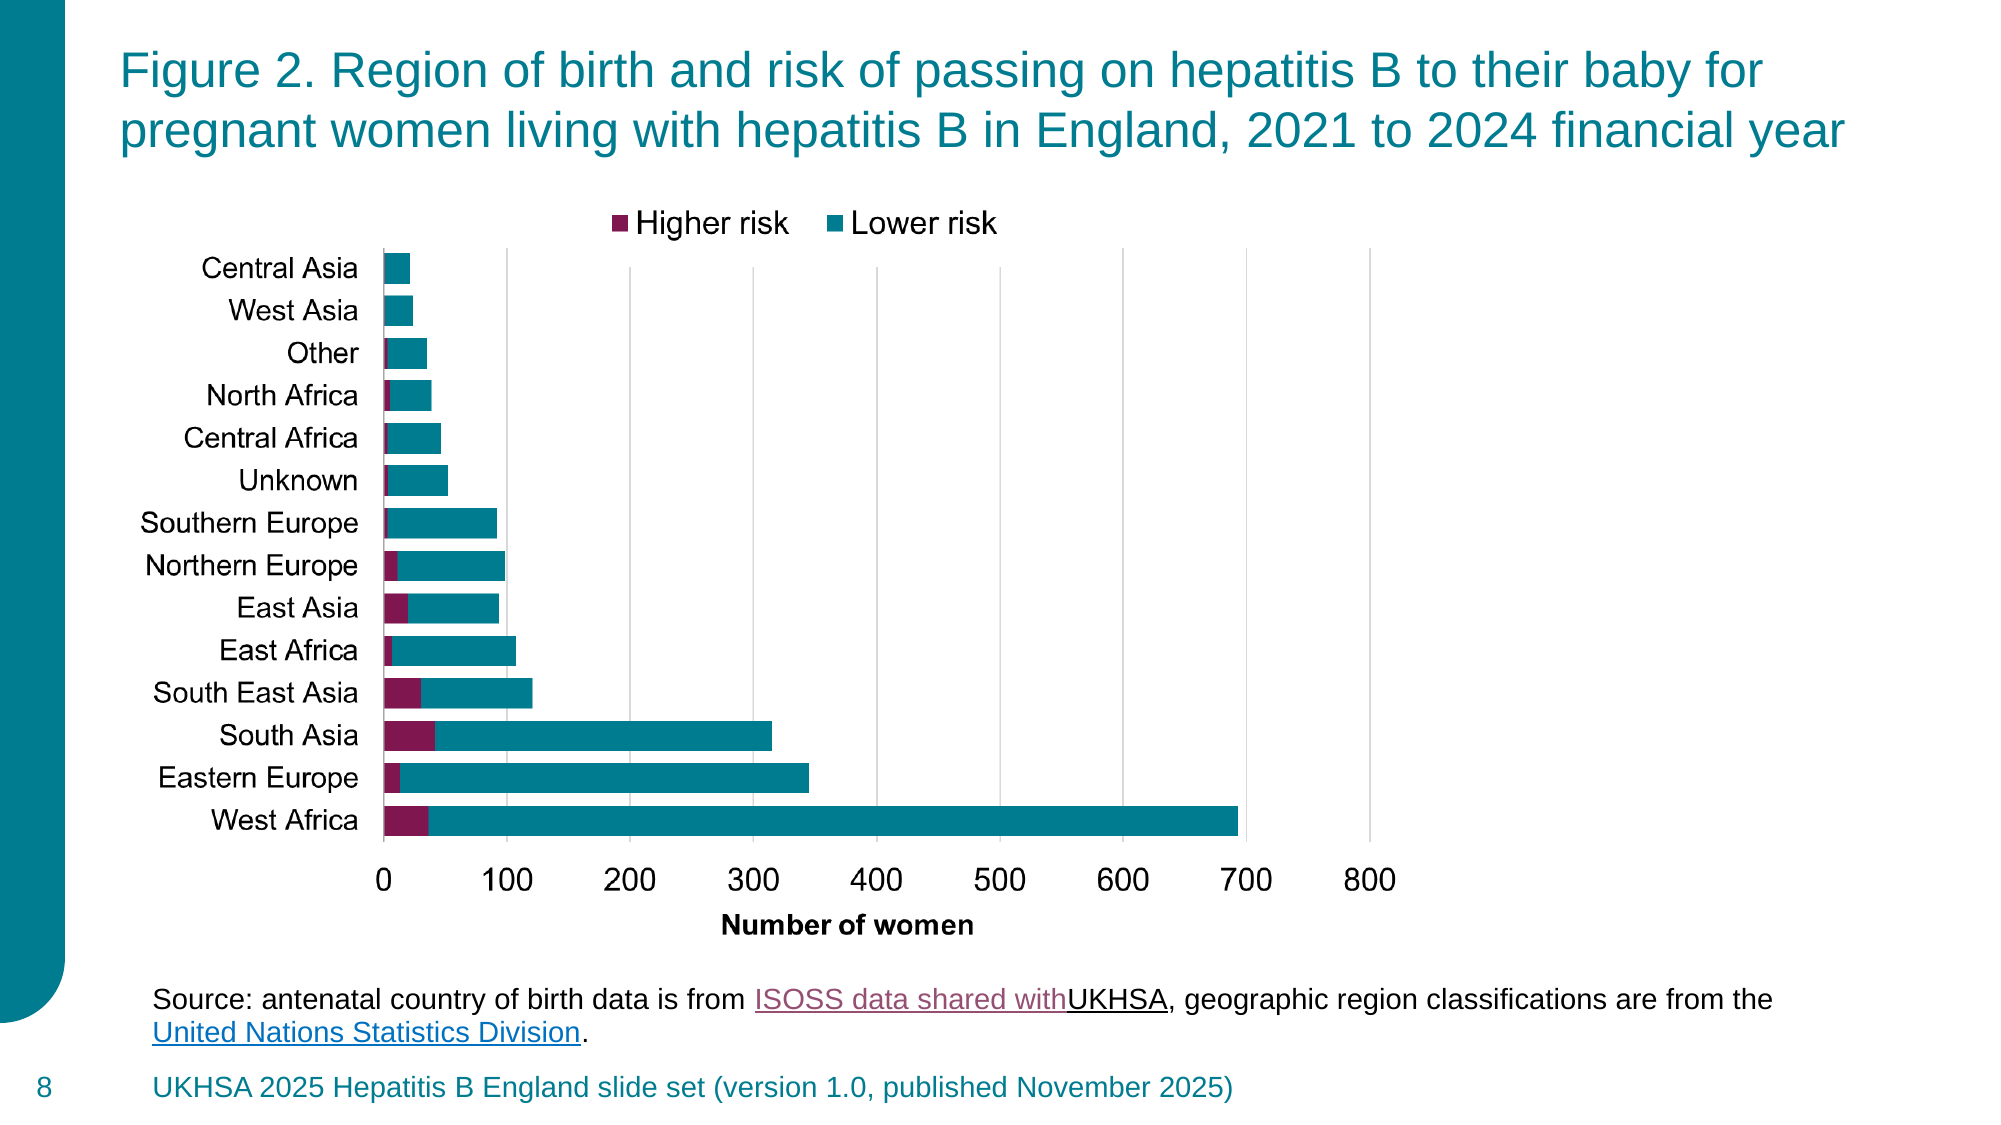

# Figure 2. Region of birth and risk of passing on hepatitis B to their baby for pregnant women living with hepatitis B in England, 2021 to 2024 financial year
Source: antenatal country of birth data is from ISOSS data shared withUKHSA, geographic region classifications are from the United Nations Statistics Division.
4
UKHSA 2025 Hepatitis B England slide set (version 1.0, published November 2025)